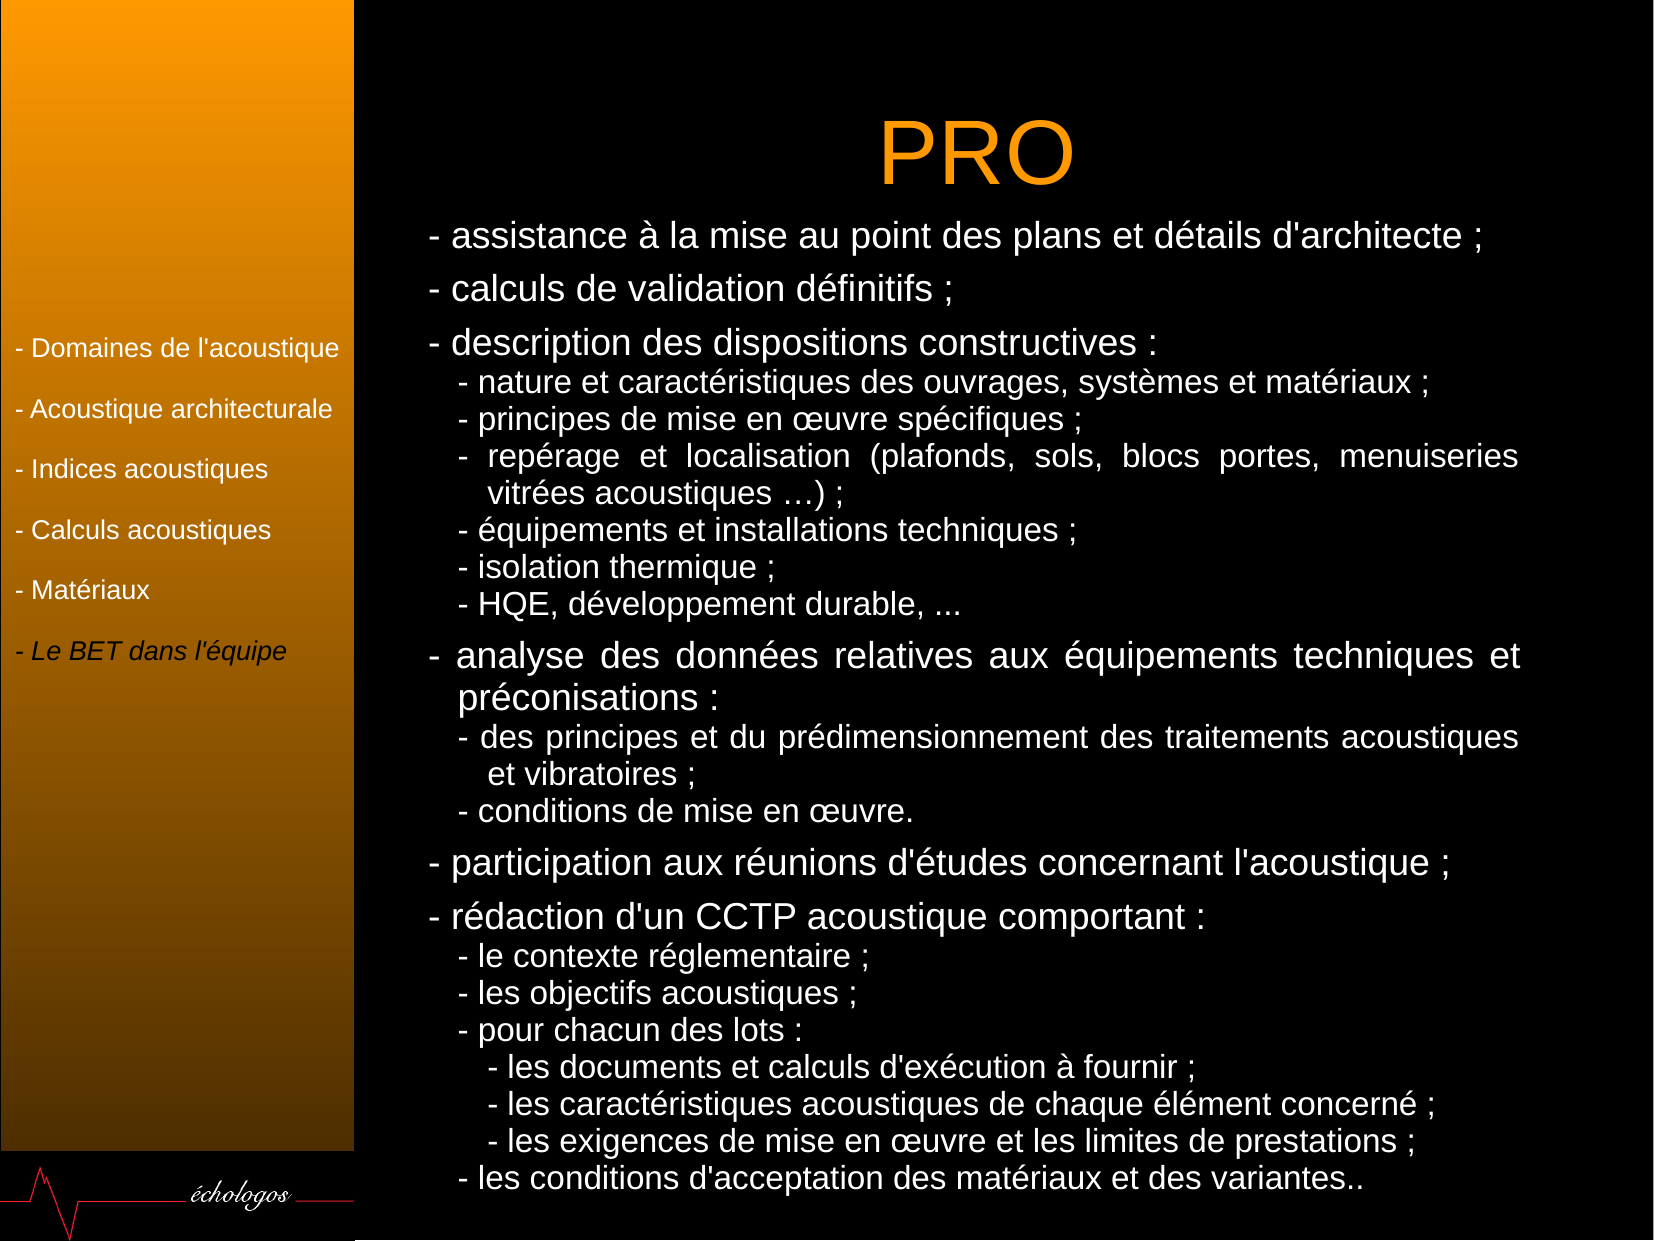

# PRO
- assistance à la mise au point des plans et détails d'architecte ;
- calculs de validation définitifs ;
- description des dispositions constructives :
- nature et caractéristiques des ouvrages, systèmes et matériaux ;
- principes de mise en œuvre spécifiques ;
- repérage et localisation (plafonds, sols, blocs portes, menuiseries vitrées acoustiques …) ;
- équipements et installations techniques ;
- isolation thermique ;
- HQE, développement durable, ...
- analyse des données relatives aux équipements techniques et préconisations :
- des principes et du prédimensionnement des traitements acoustiques et vibratoires ;
- conditions de mise en œuvre.
- participation aux réunions d'études concernant l'acoustique ;
- rédaction d'un CCTP acoustique comportant :
- le contexte réglementaire ;
- les objectifs acoustiques ;
- pour chacun des lots :
- les documents et calculs d'exécution à fournir ;
- les caractéristiques acoustiques de chaque élément concerné ;
- les exigences de mise en œuvre et les limites de prestations ;
- les conditions d'acceptation des matériaux et des variantes..
- Domaines de l'acoustique
- Acoustique architecturale
- Indices acoustiques
- Calculs acoustiques
- Matériaux
- Le BET dans l'équipe